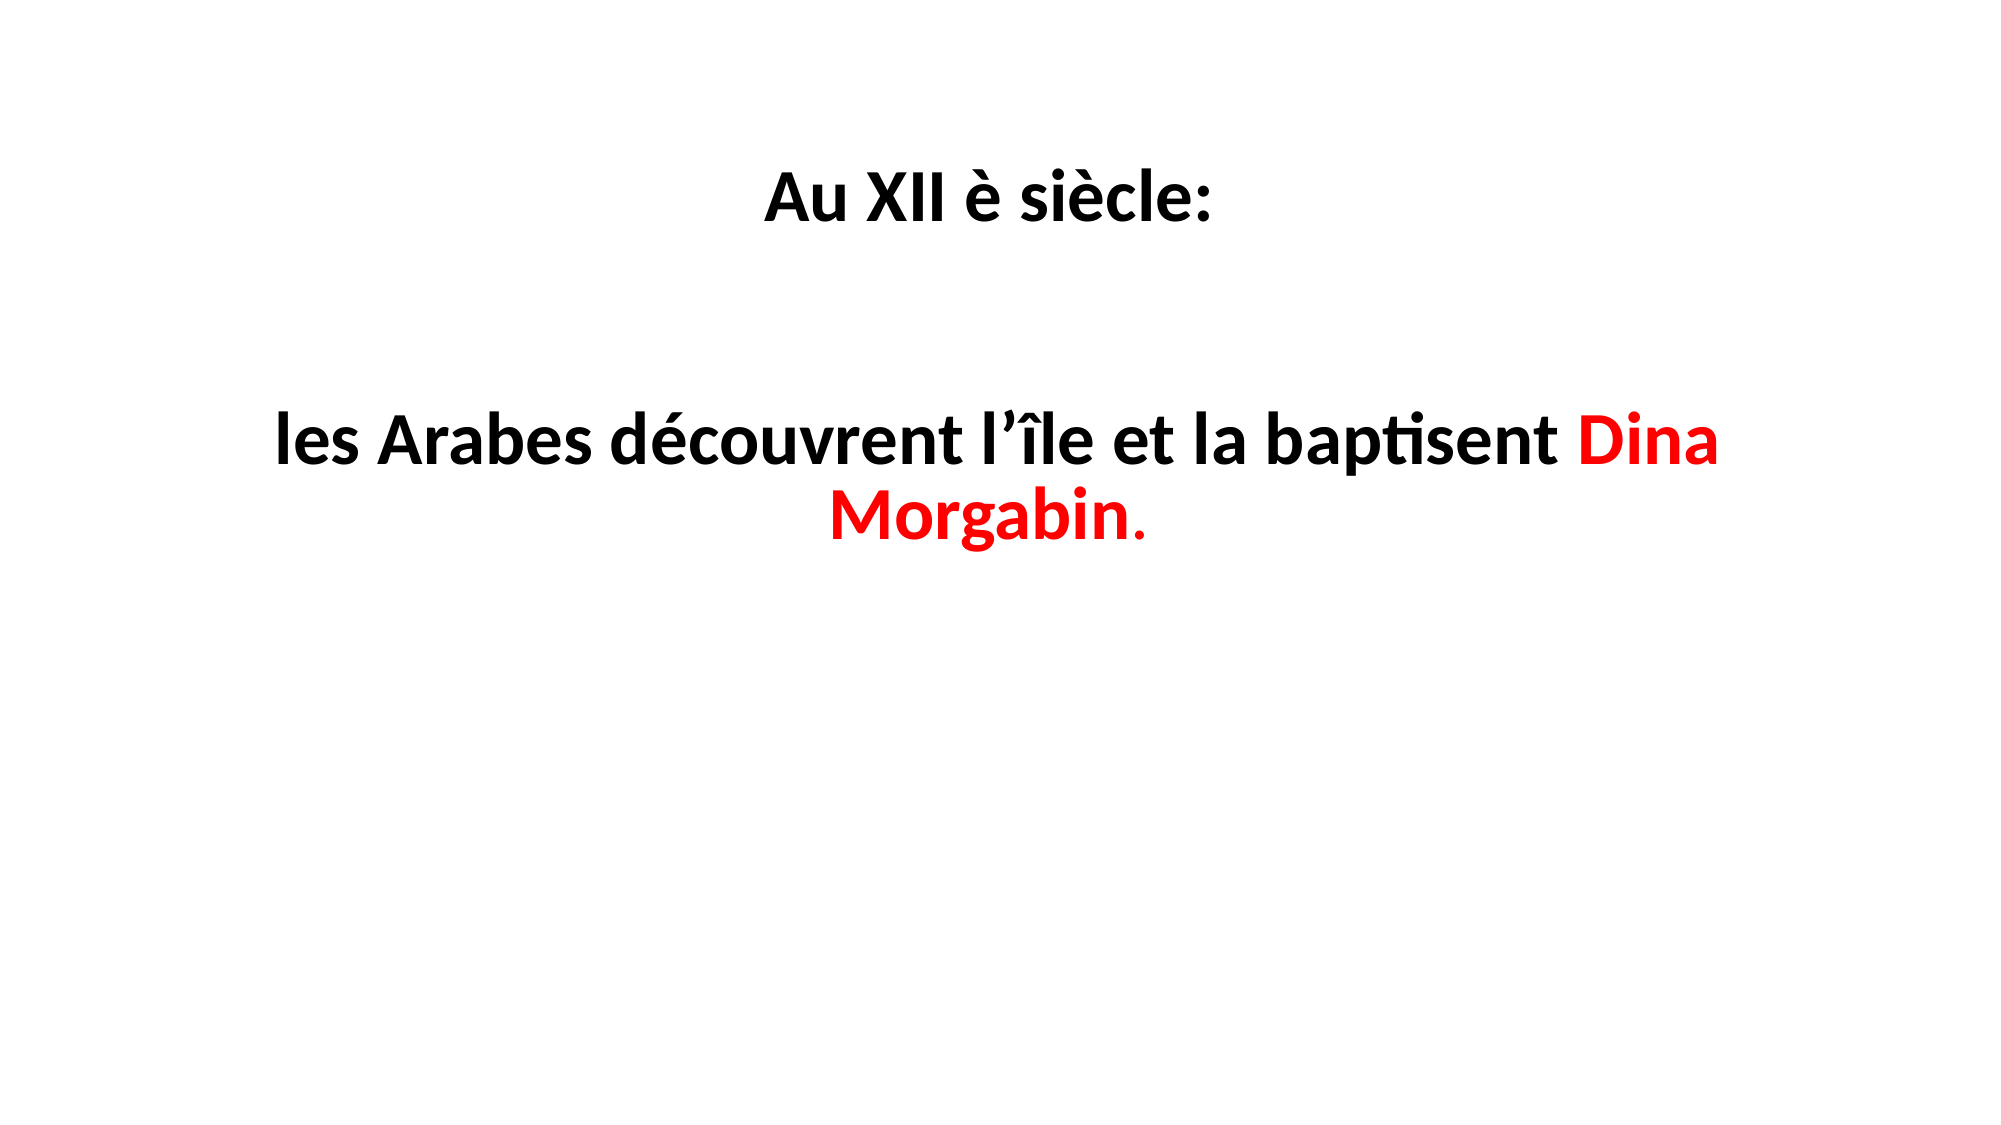

Au XII è siècle:
 les Arabes découvrent l’île et la baptisent Dina Morgabin.